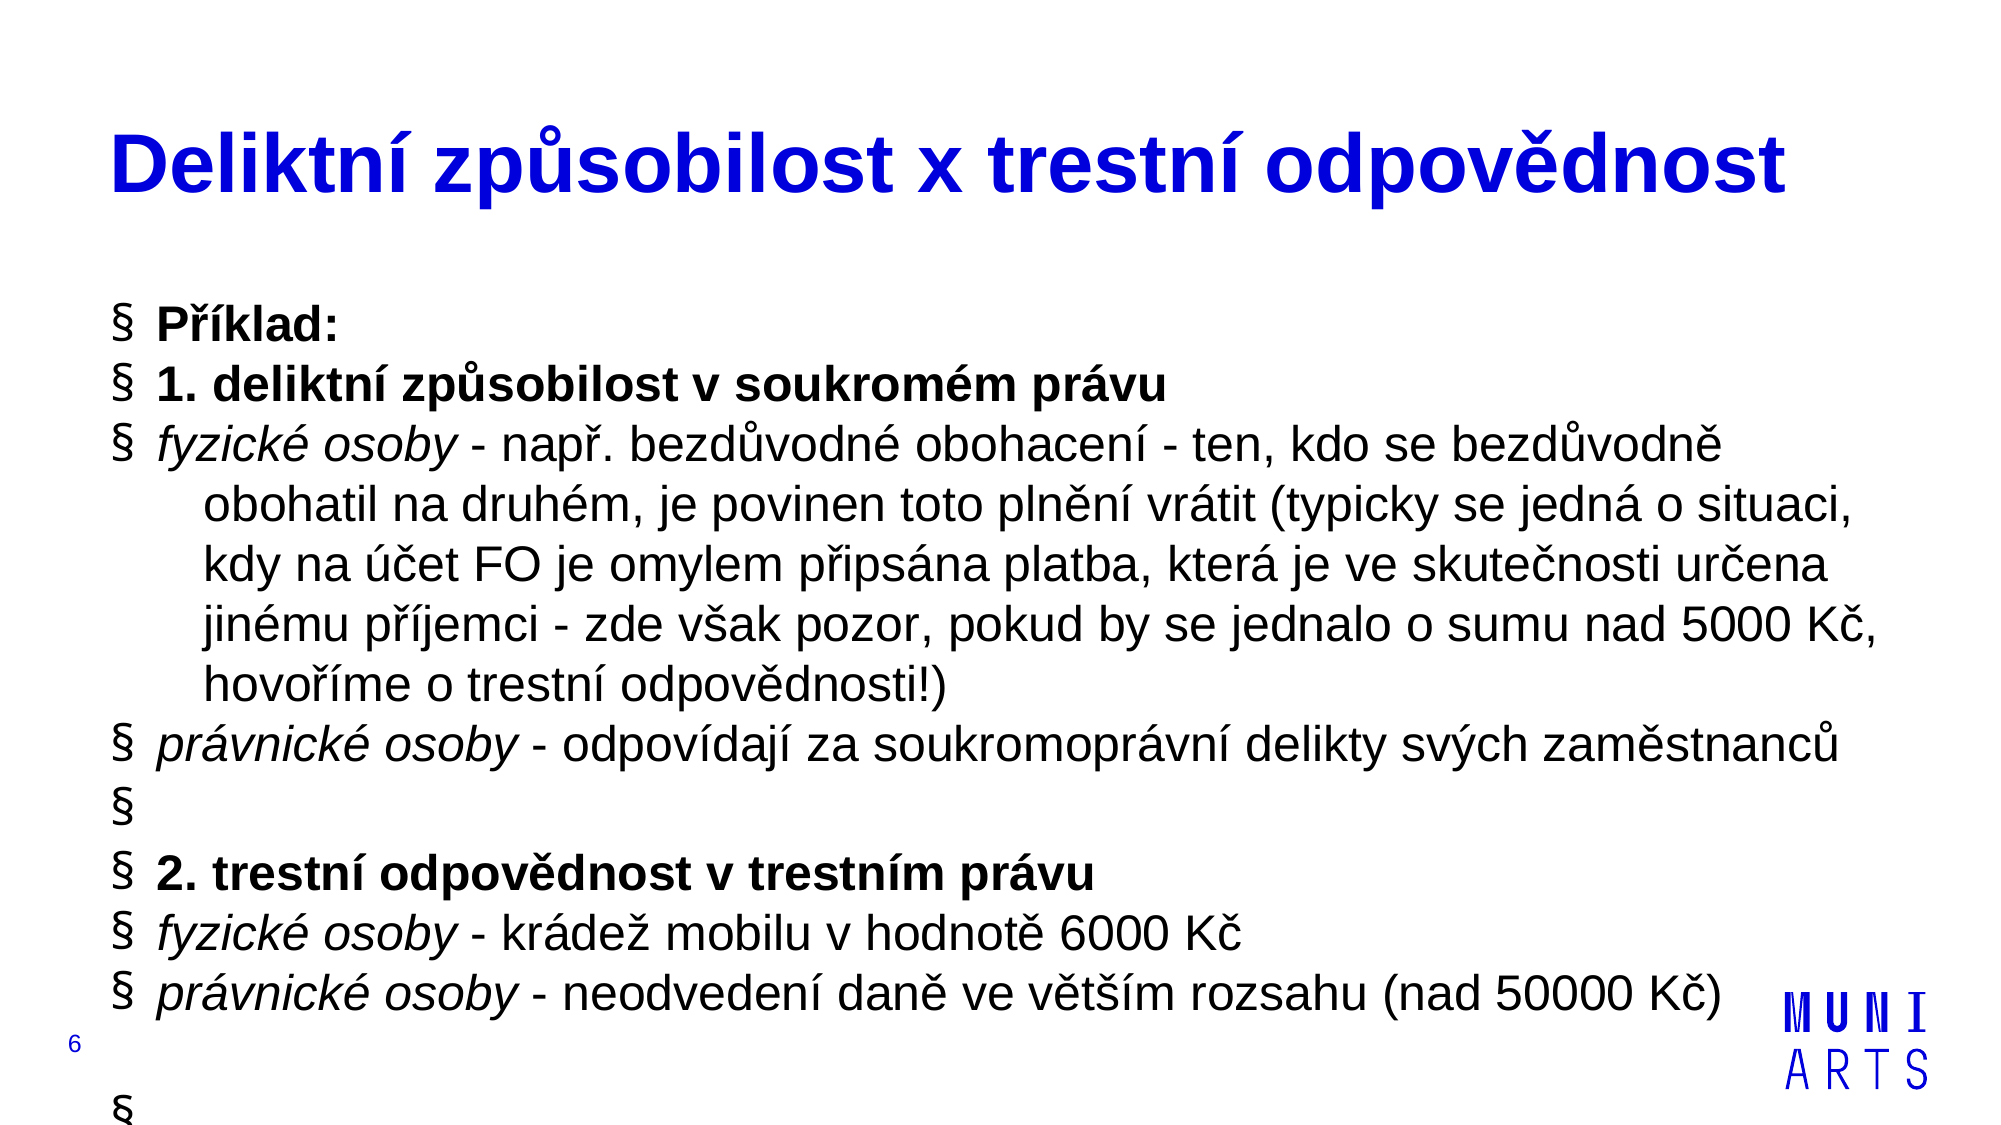

# Deliktní způsobilost x trestní odpovědnost
Příklad:
1. deliktní způsobilost v soukromém právu
fyzické osoby - např. bezdůvodné obohacení - ten, kdo se bezdůvodně obohatil na druhém, je povinen toto plnění vrátit (typicky se jedná o situaci, kdy na účet FO je omylem připsána platba, která je ve skutečnosti určena jinému příjemci - zde však pozor, pokud by se jednalo o sumu nad 5000 Kč, hovoříme o trestní odpovědnosti!)
právnické osoby - odpovídají za soukromoprávní delikty svých zaměstnanců
2. trestní odpovědnost v trestním právu
fyzické osoby - krádež mobilu v hodnotě 6000 Kč
právnické osoby - neodvedení daně ve větším rozsahu (nad 50000 Kč)